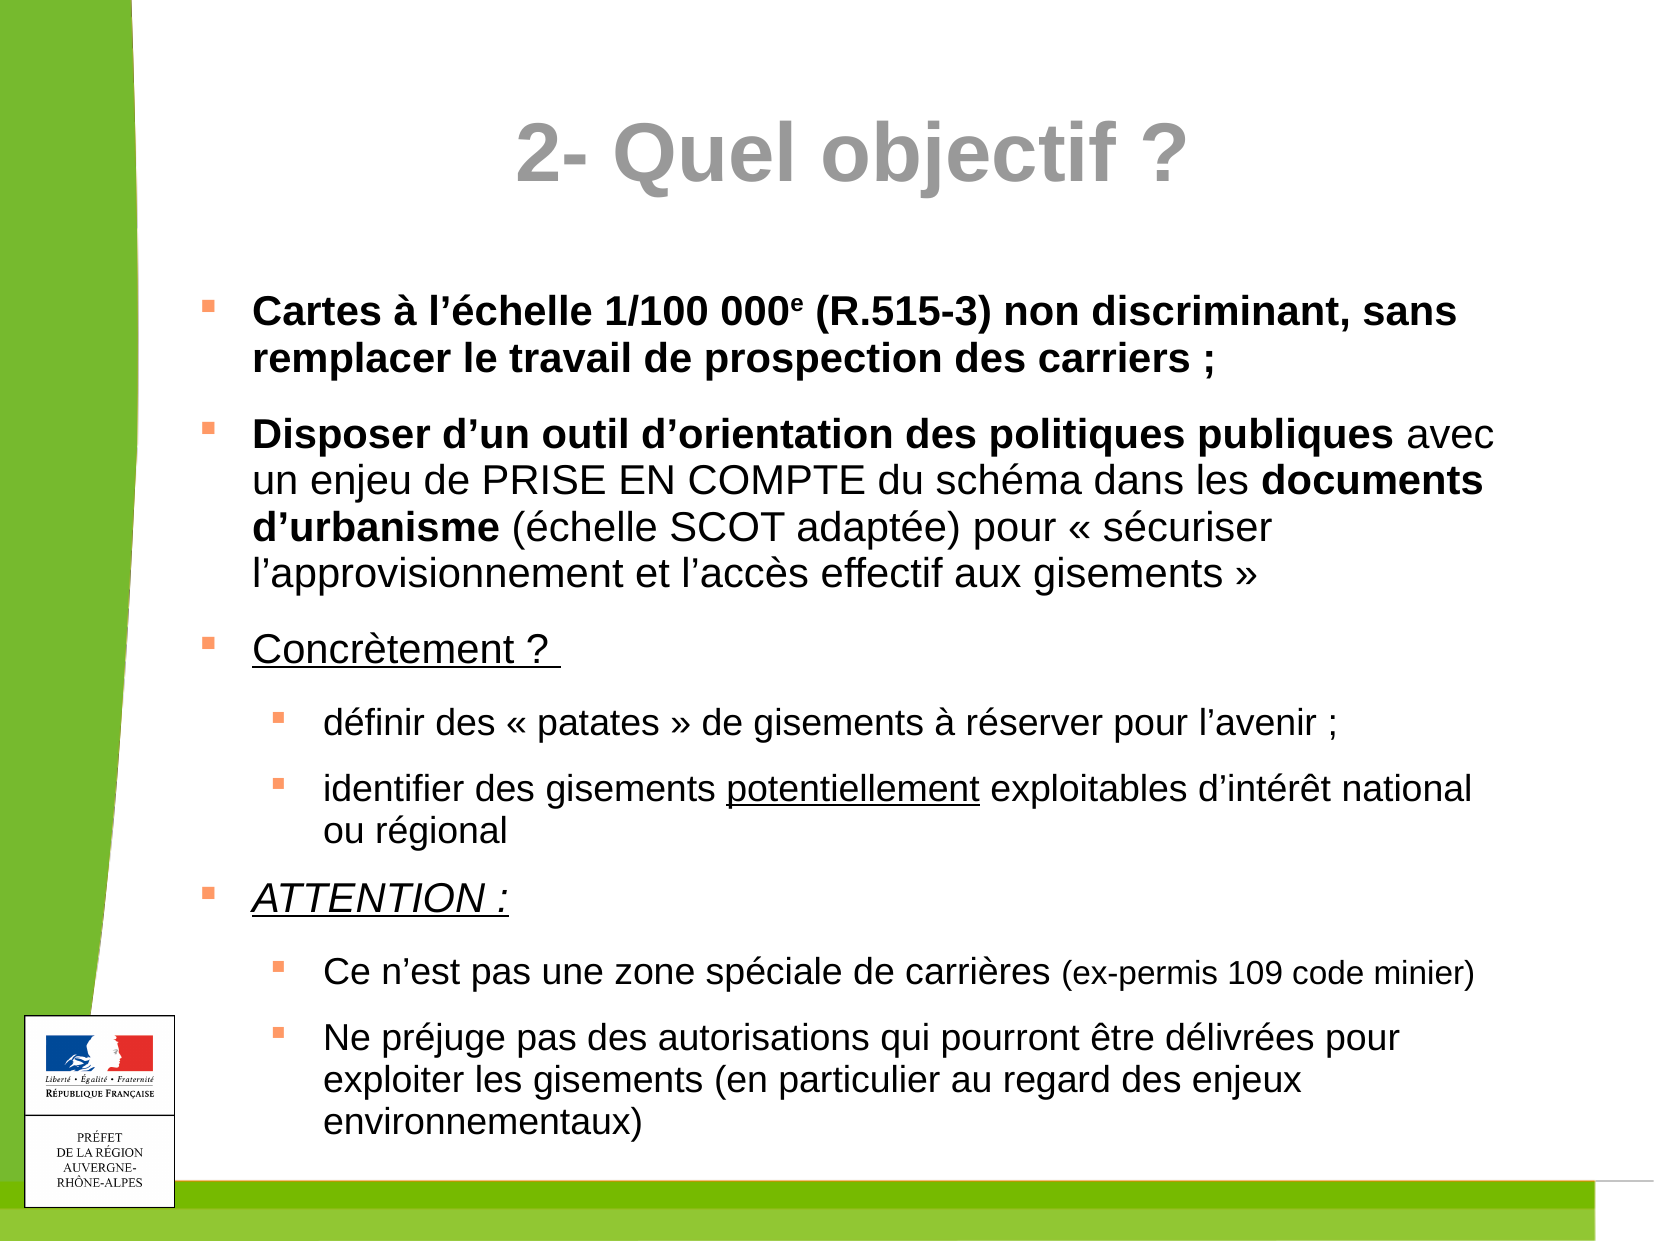

# 2- Quel objectif ?
Cartes à l’échelle 1/100 000e (R.515-3) non discriminant, sans remplacer le travail de prospection des carriers ;
Disposer d’un outil d’orientation des politiques publiques avec un enjeu de PRISE EN COMPTE du schéma dans les documents d’urbanisme (échelle SCOT adaptée) pour « sécuriser l’approvisionnement et l’accès effectif aux gisements »
Concrètement ?
définir des « patates » de gisements à réserver pour l’avenir ;
identifier des gisements potentiellement exploitables d’intérêt national ou régional
ATTENTION :
Ce n’est pas une zone spéciale de carrières (ex-permis 109 code minier)
Ne préjuge pas des autorisations qui pourront être délivrées pour exploiter les gisements (en particulier au regard des enjeux environnementaux)
7